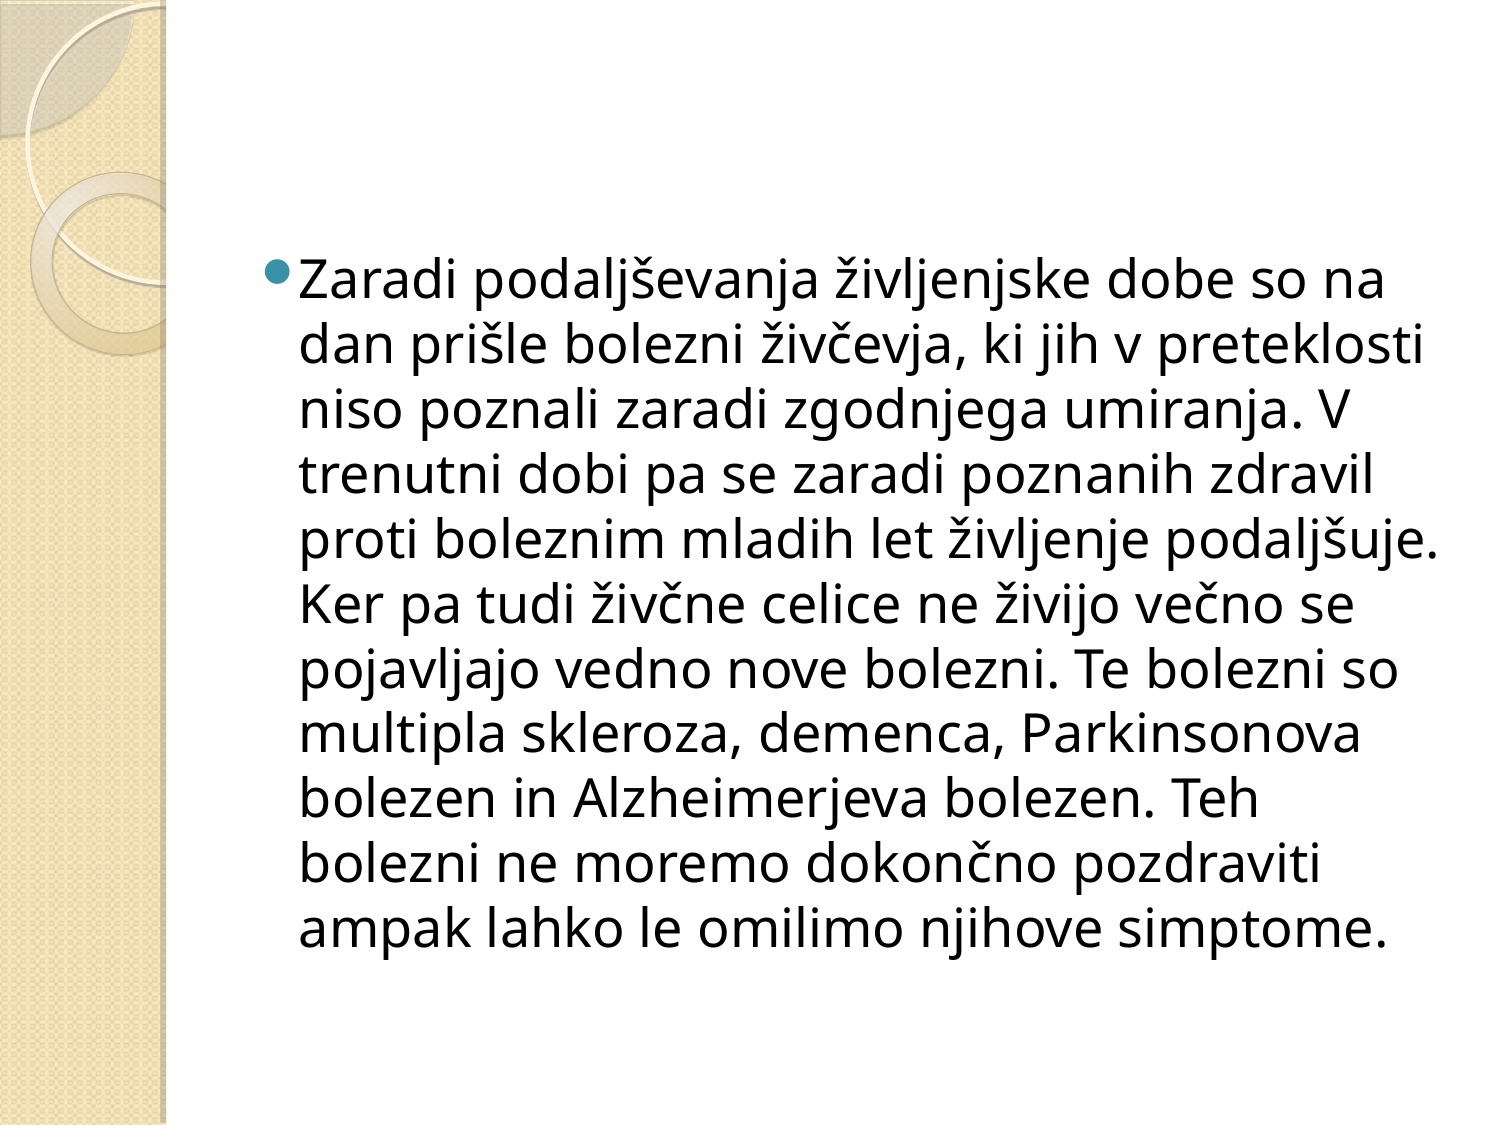

#
Zaradi podaljševanja življenjske dobe so na dan prišle bolezni živčevja, ki jih v preteklosti niso poznali zaradi zgodnjega umiranja. V trenutni dobi pa se zaradi poznanih zdravil proti boleznim mladih let življenje podaljšuje. Ker pa tudi živčne celice ne živijo večno se pojavljajo vedno nove bolezni. Te bolezni so multipla skleroza, demenca, Parkinsonova bolezen in Alzheimerjeva bolezen. Teh bolezni ne moremo dokončno pozdraviti ampak lahko le omilimo njihove simptome.